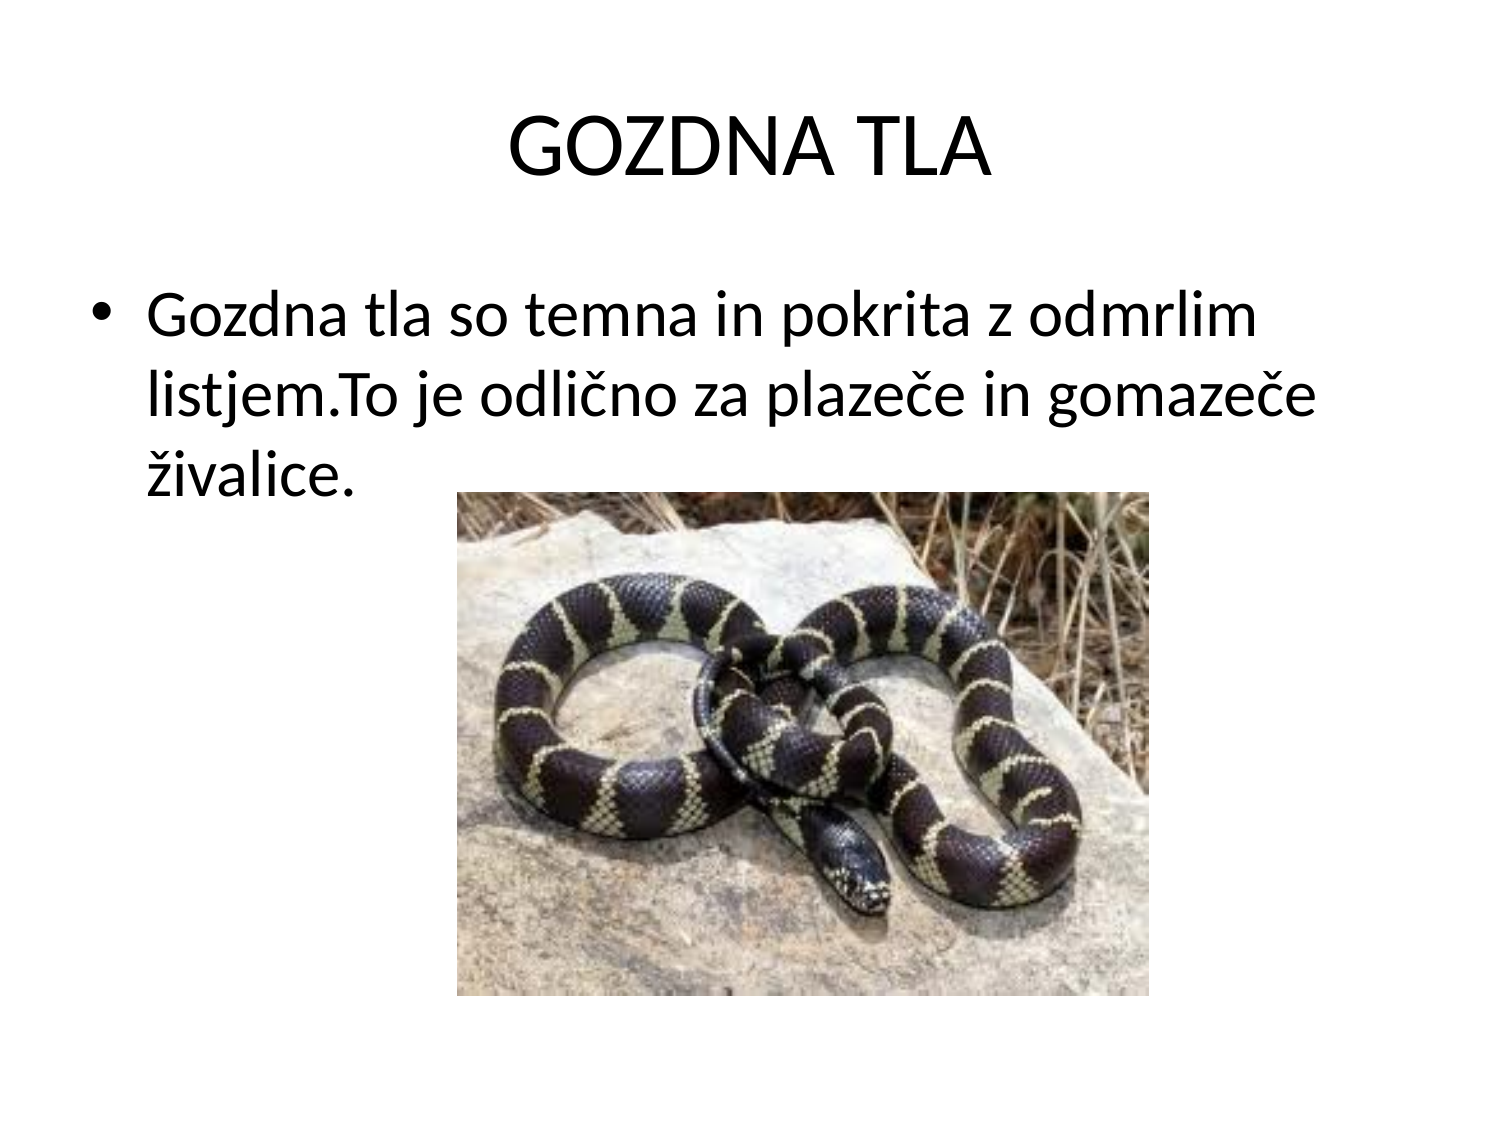

# GOZDNA TLA
Gozdna tla so temna in pokrita z odmrlim listjem.To je odlično za plazeče in gomazeče živalice.